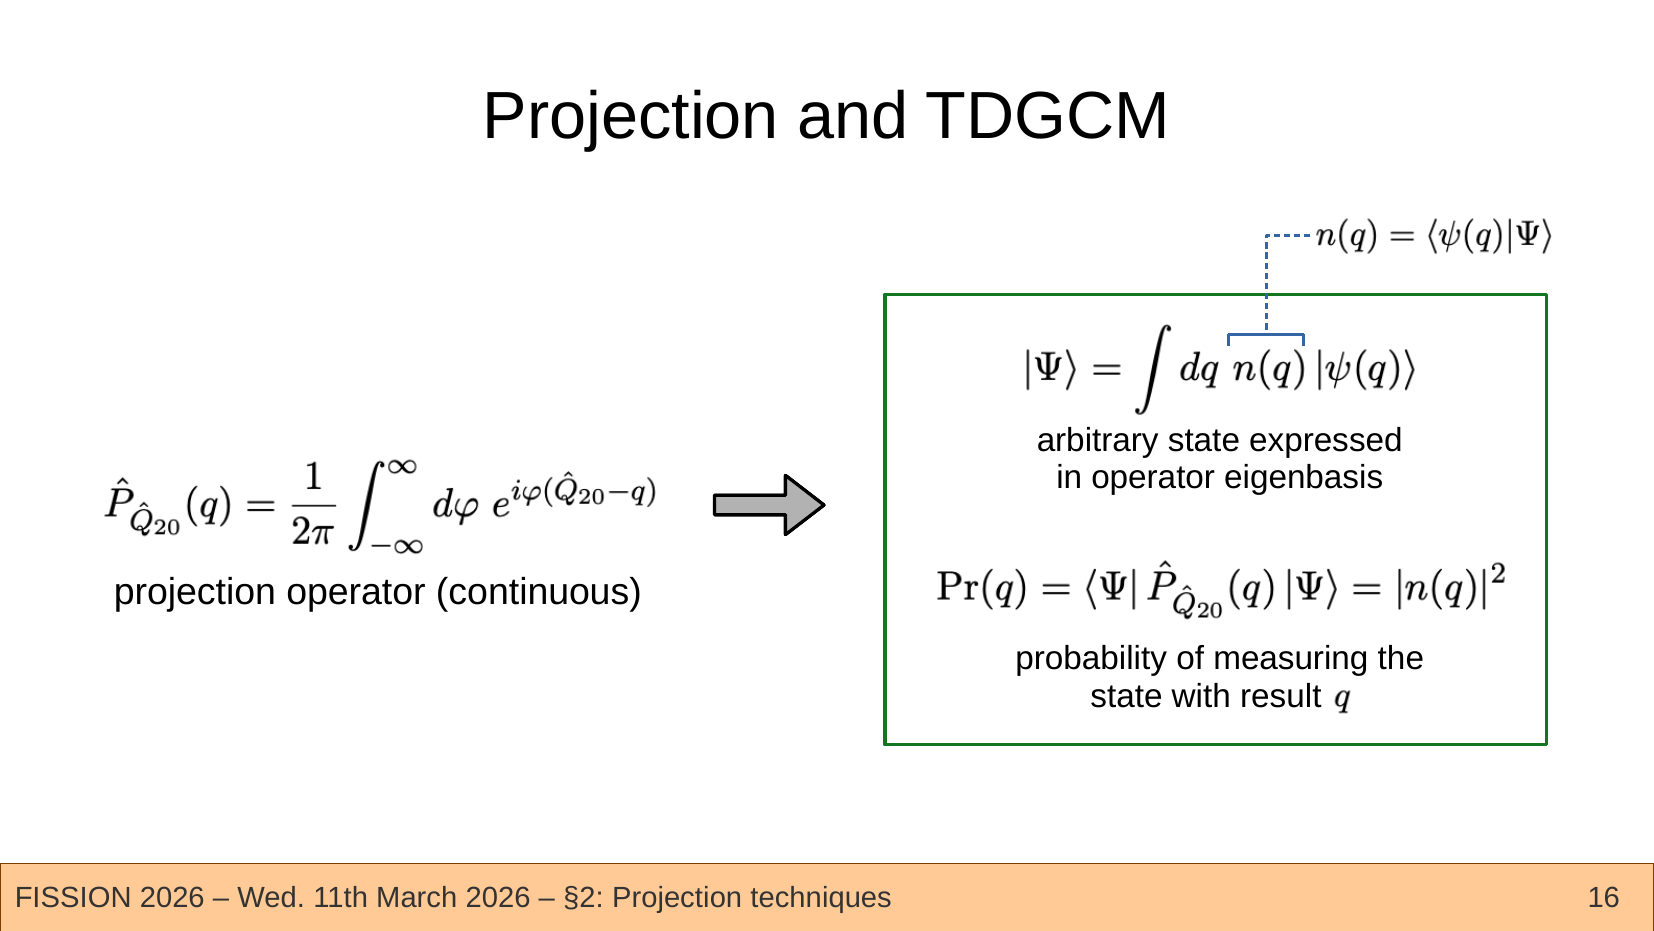

# Projection and TDGCM
arbitrary state expressed in operator eigenbasis
projection operator (continuous)
probability of measuring the state with result
FISSION 2026 – Wed. 11th March 2026 – §2: Projection techniques